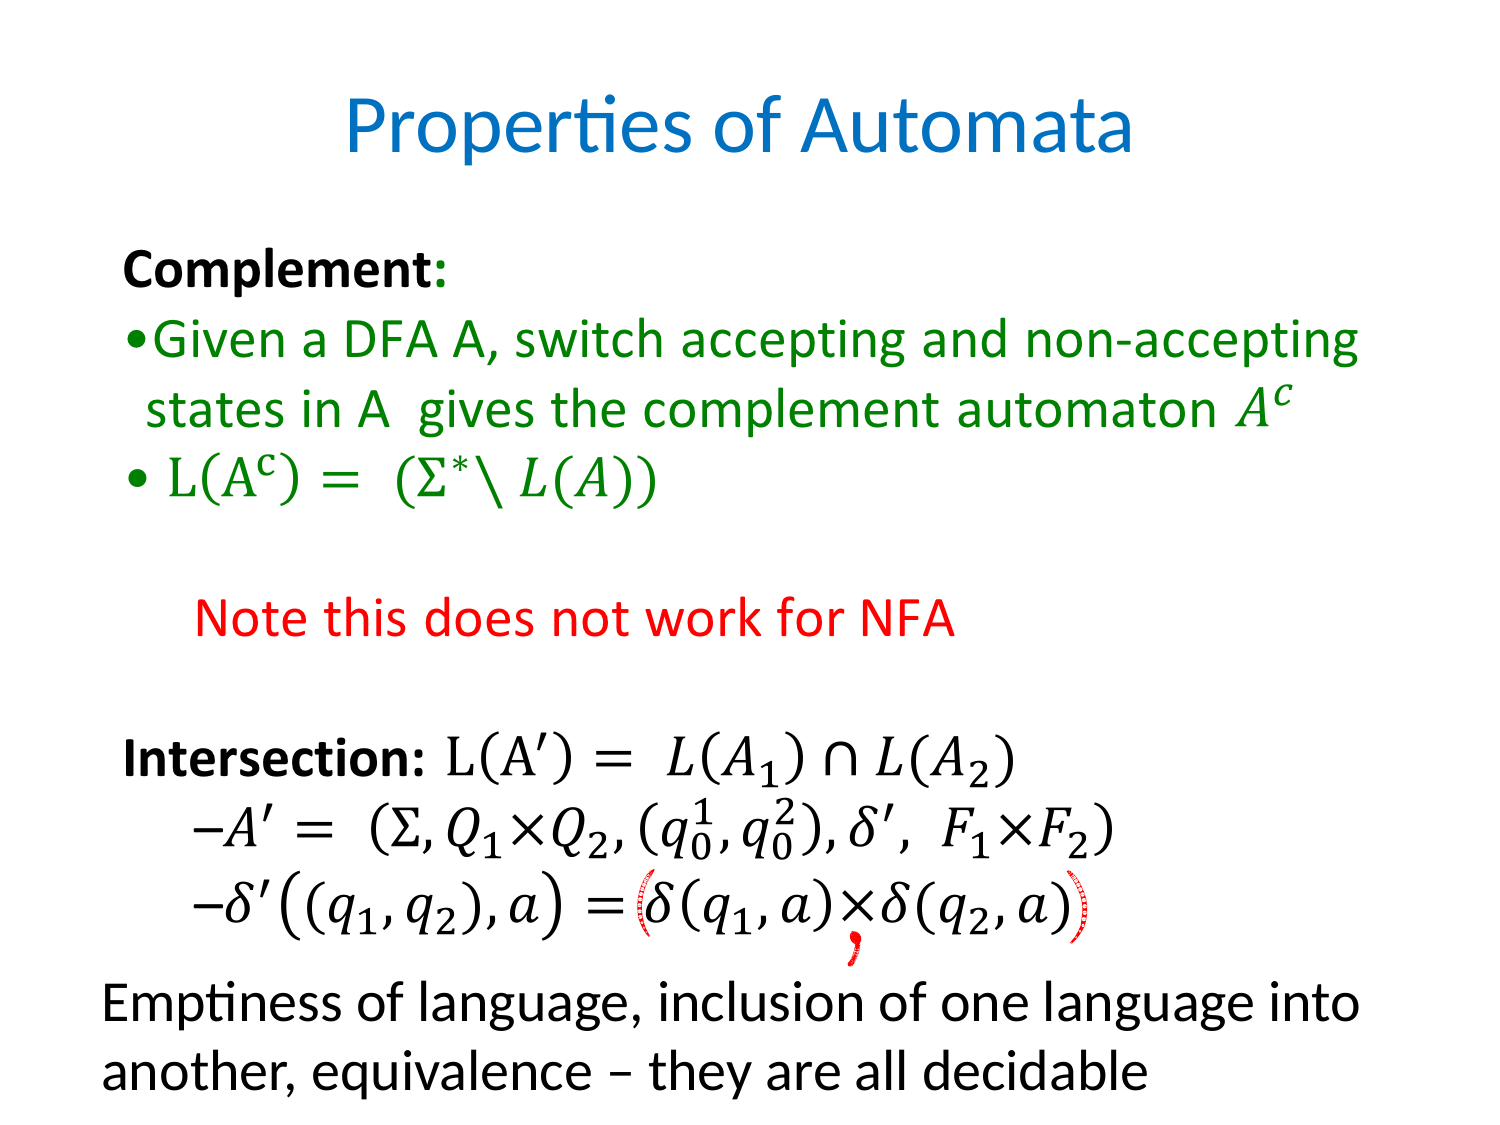

# Properties of Automata
Emptiness of language, inclusion of one language into another, equivalence – they are all decidable